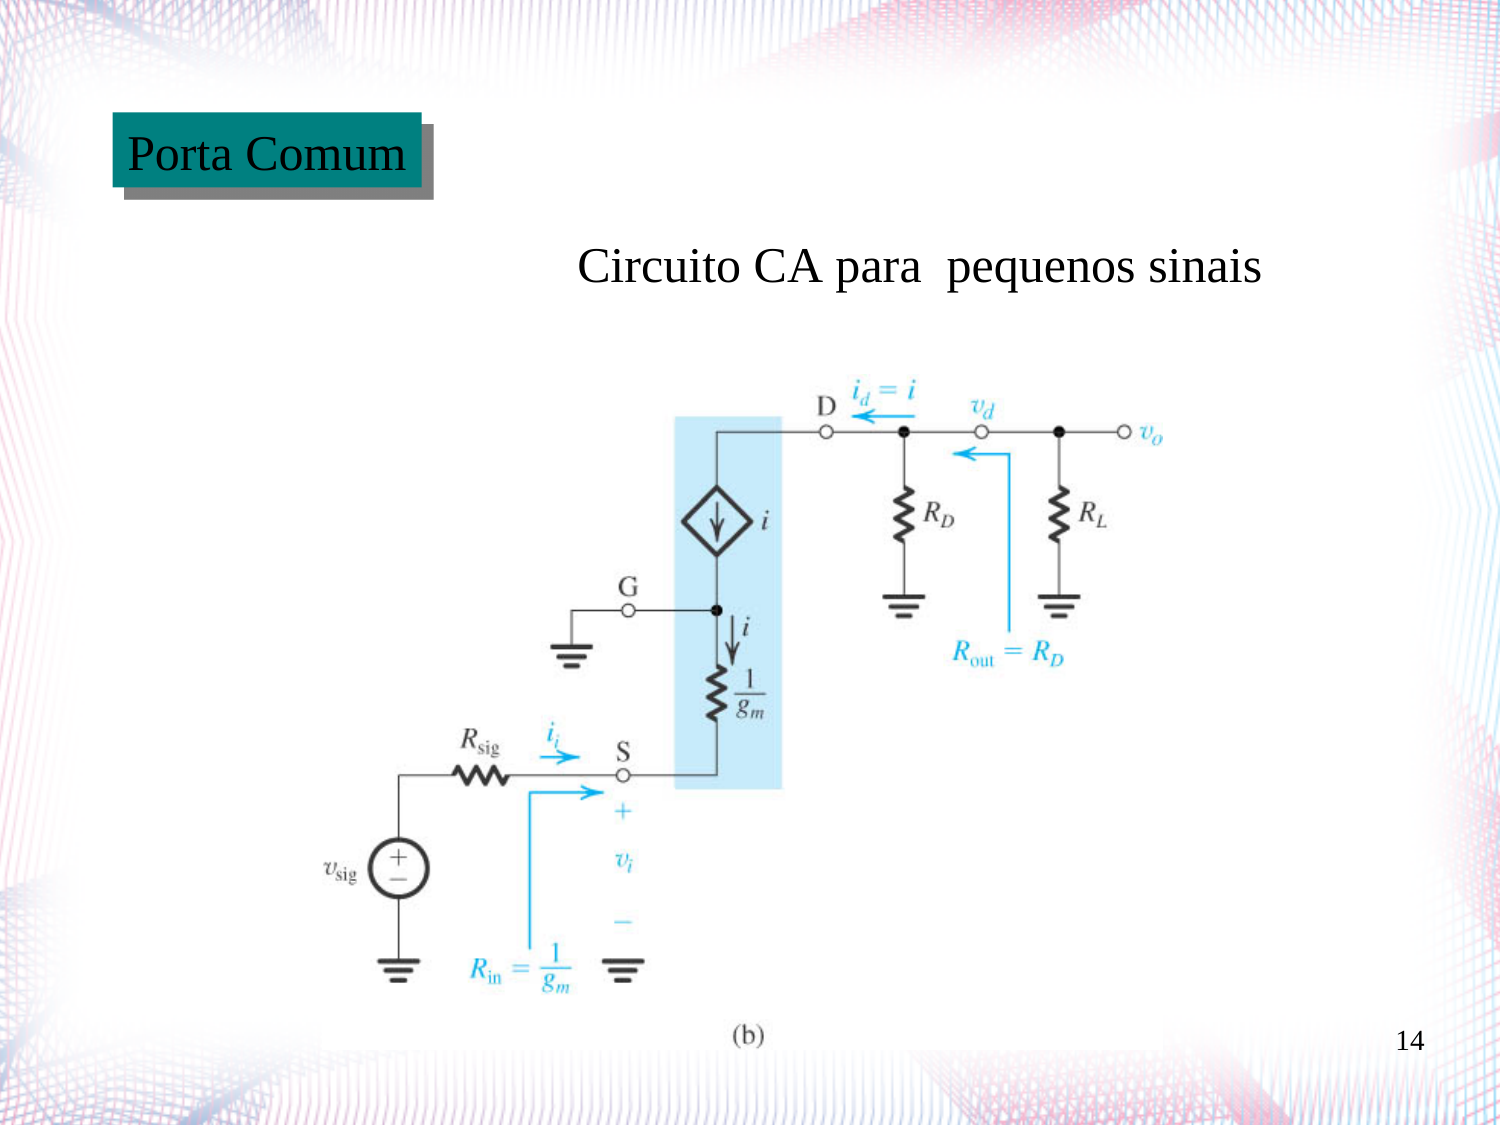

Porta Comum
Circuito CA para pequenos sinais
14